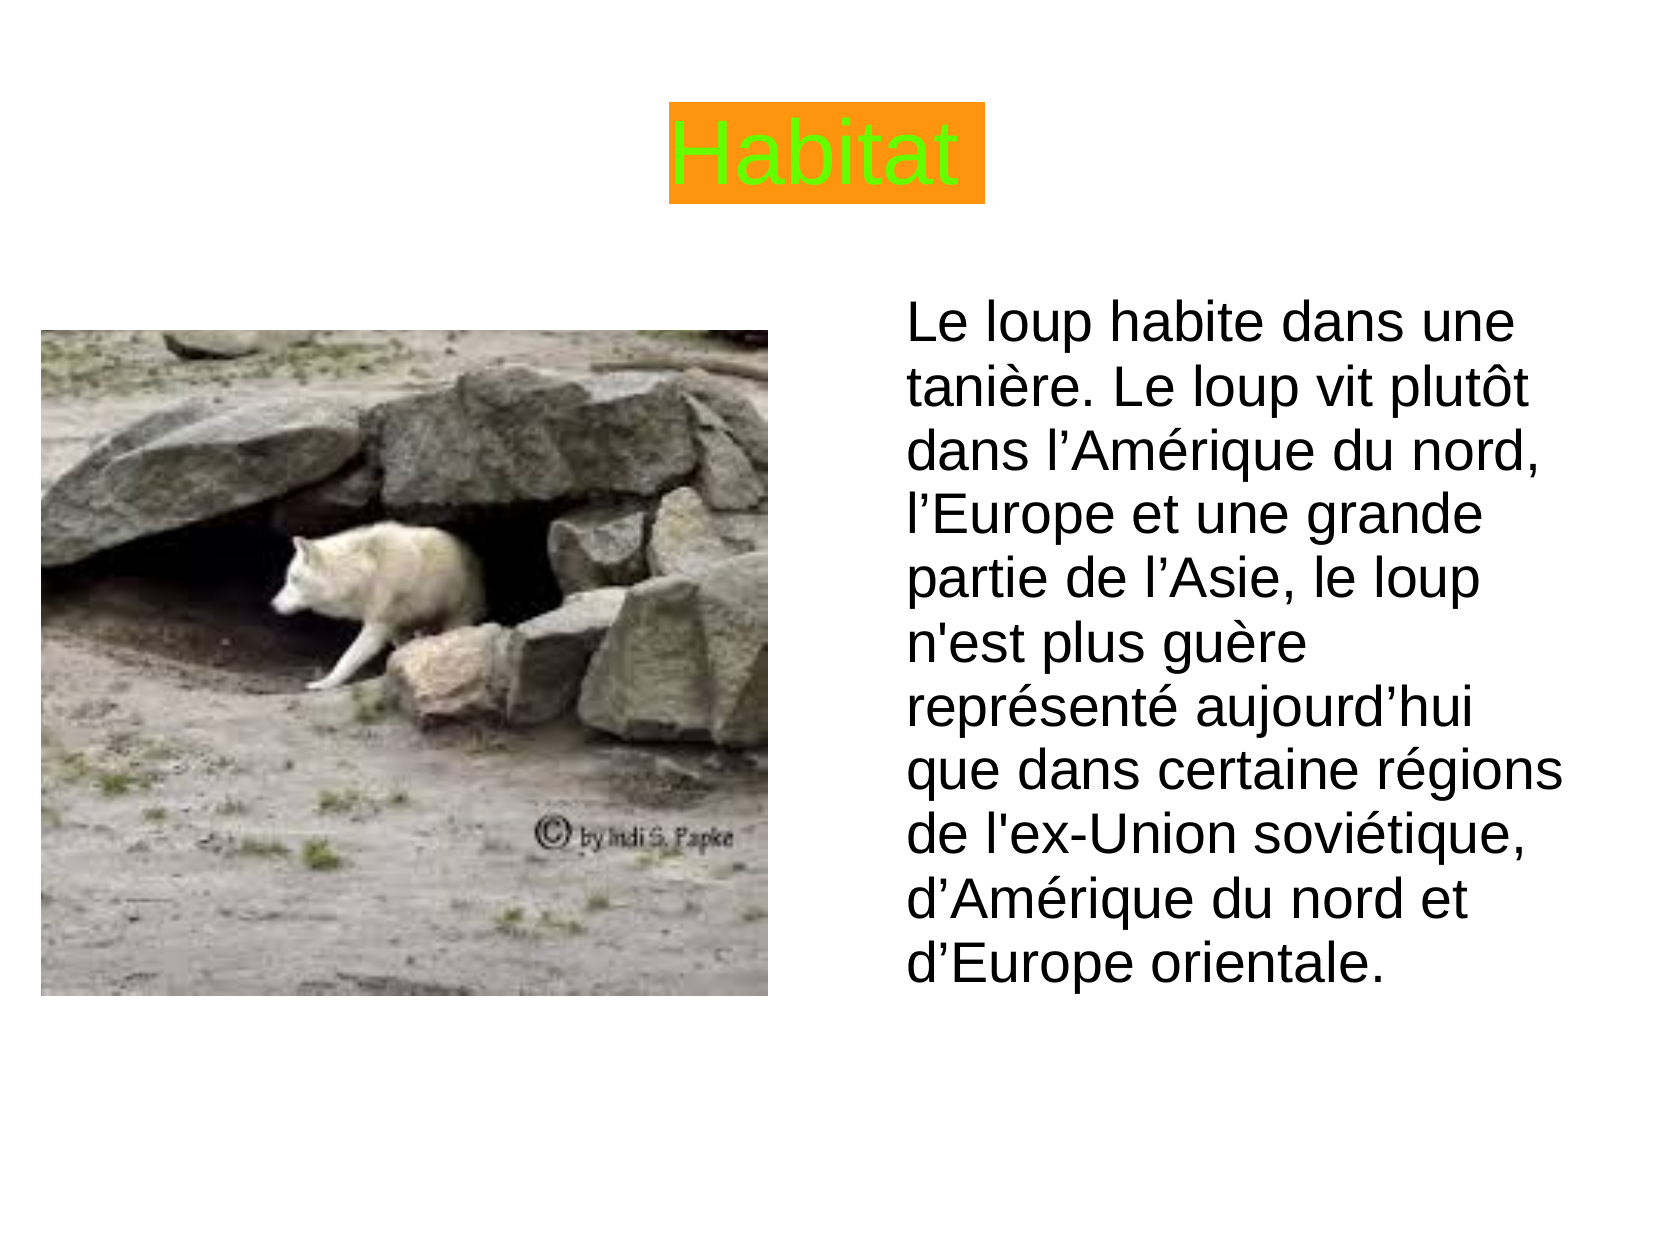

# Habitat
Le loup habite dans une tanière. Le loup vit plutôt dans l’Amérique du nord, l’Europe et une grande partie de l’Asie, le loup n'est plus guère représenté aujourd’hui que dans certaine régions de l'ex-Union soviétique, d’Amérique du nord et d’Europe orientale.